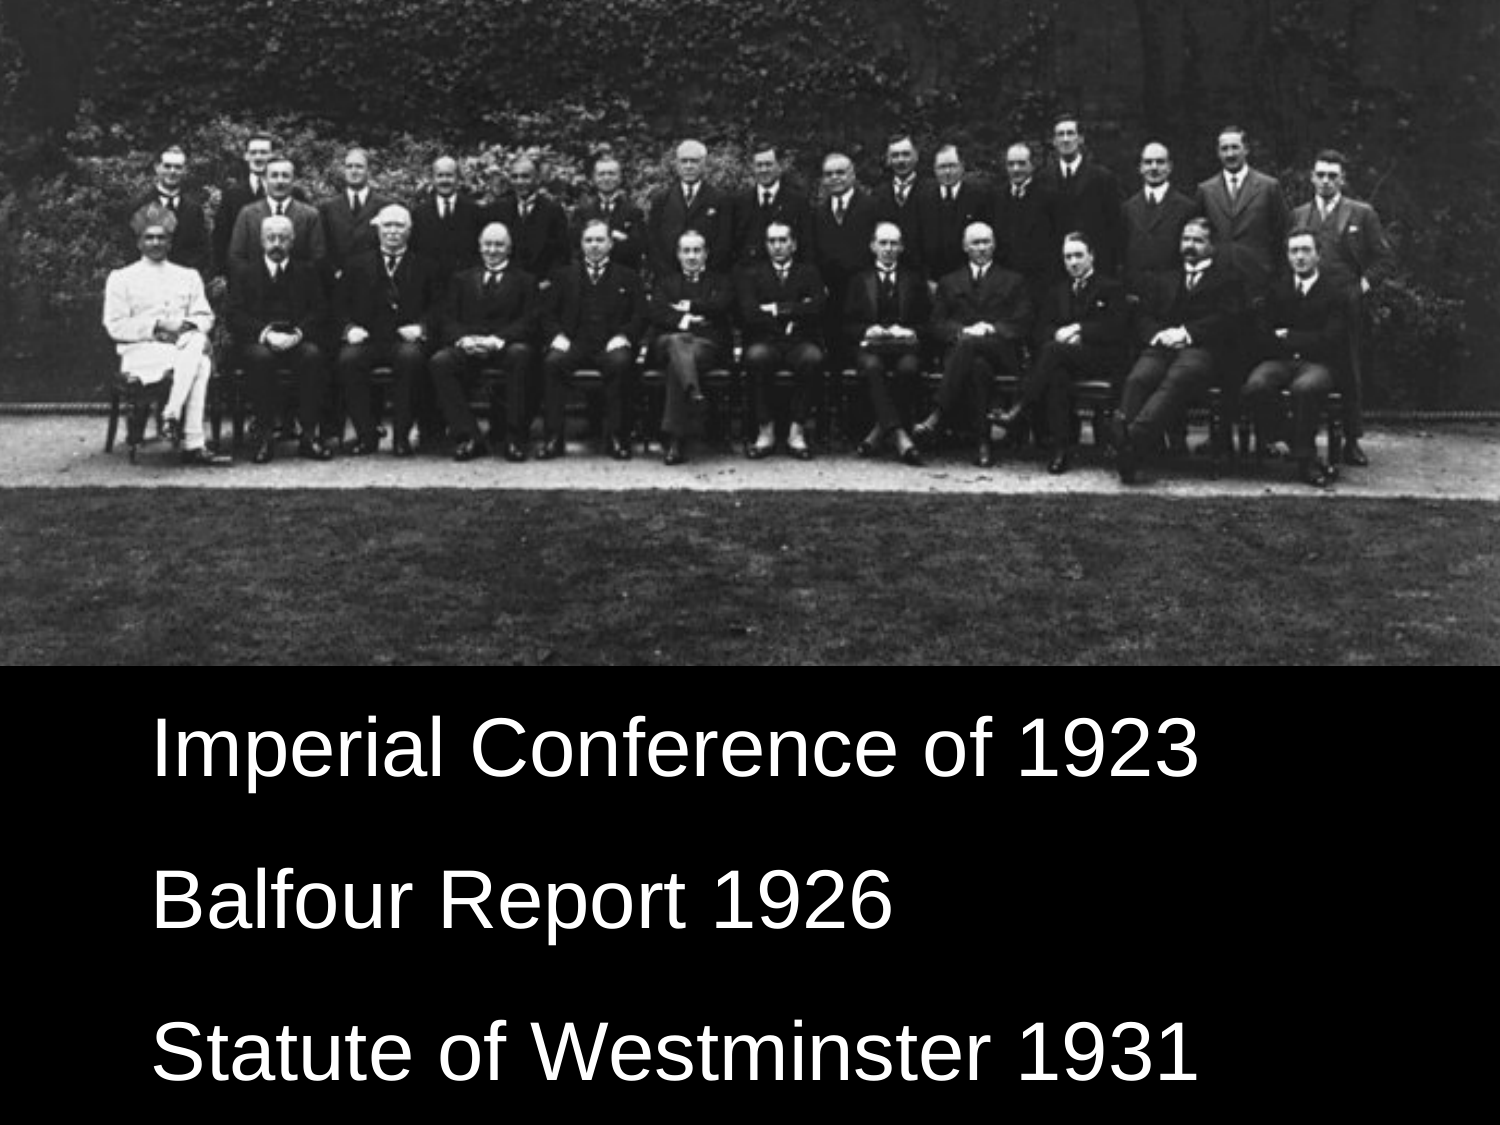

Imperial Conference of 1923
Balfour Report 1926
Statute of Westminster 1931